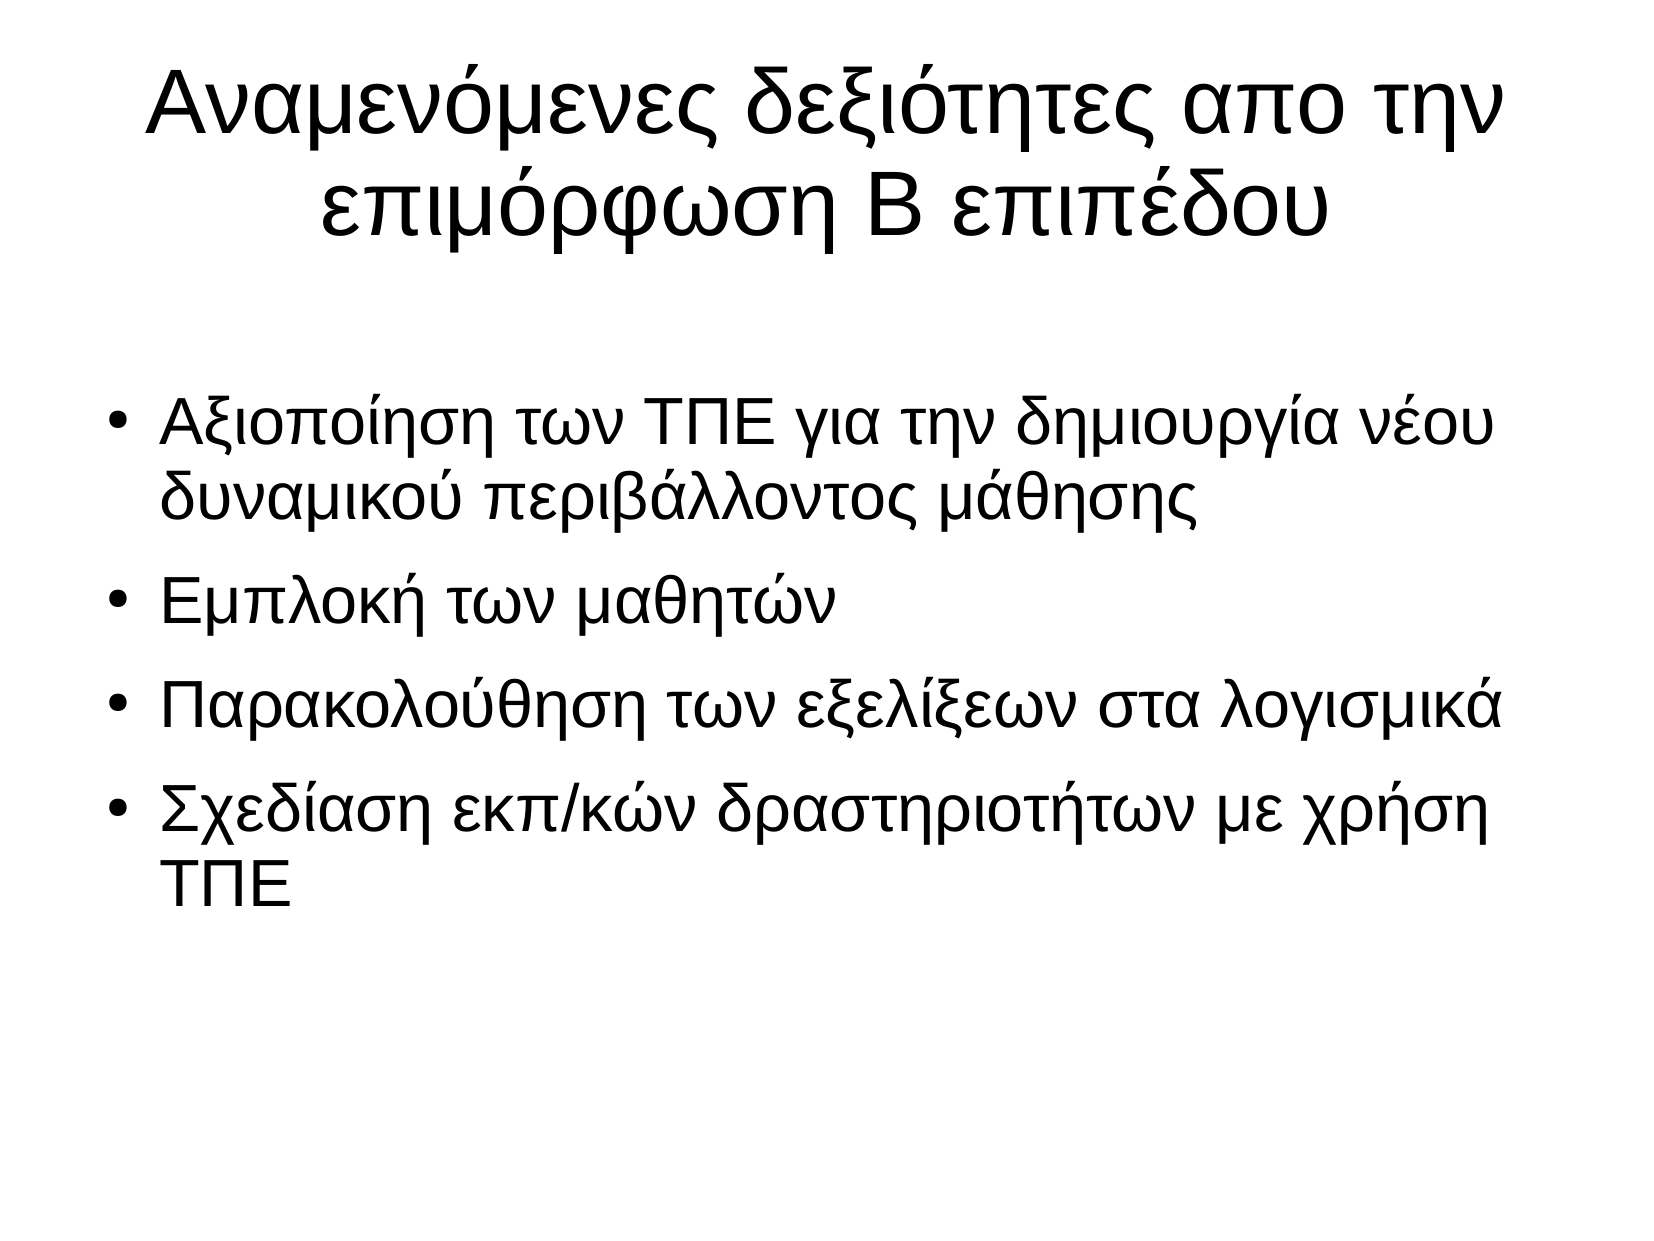

# Αναμενόμενες δεξιότητες απο την επιμόρφωση Β επιπέδου
Αξιοποίηση των ΤΠΕ για την δημιουργία νέου δυναμικού περιβάλλοντος μάθησης
Εμπλοκή των μαθητών
Παρακολούθηση των εξελίξεων στα λογισμικά
Σχεδίαση εκπ/κών δραστηριοτήτων με χρήση ΤΠΕ